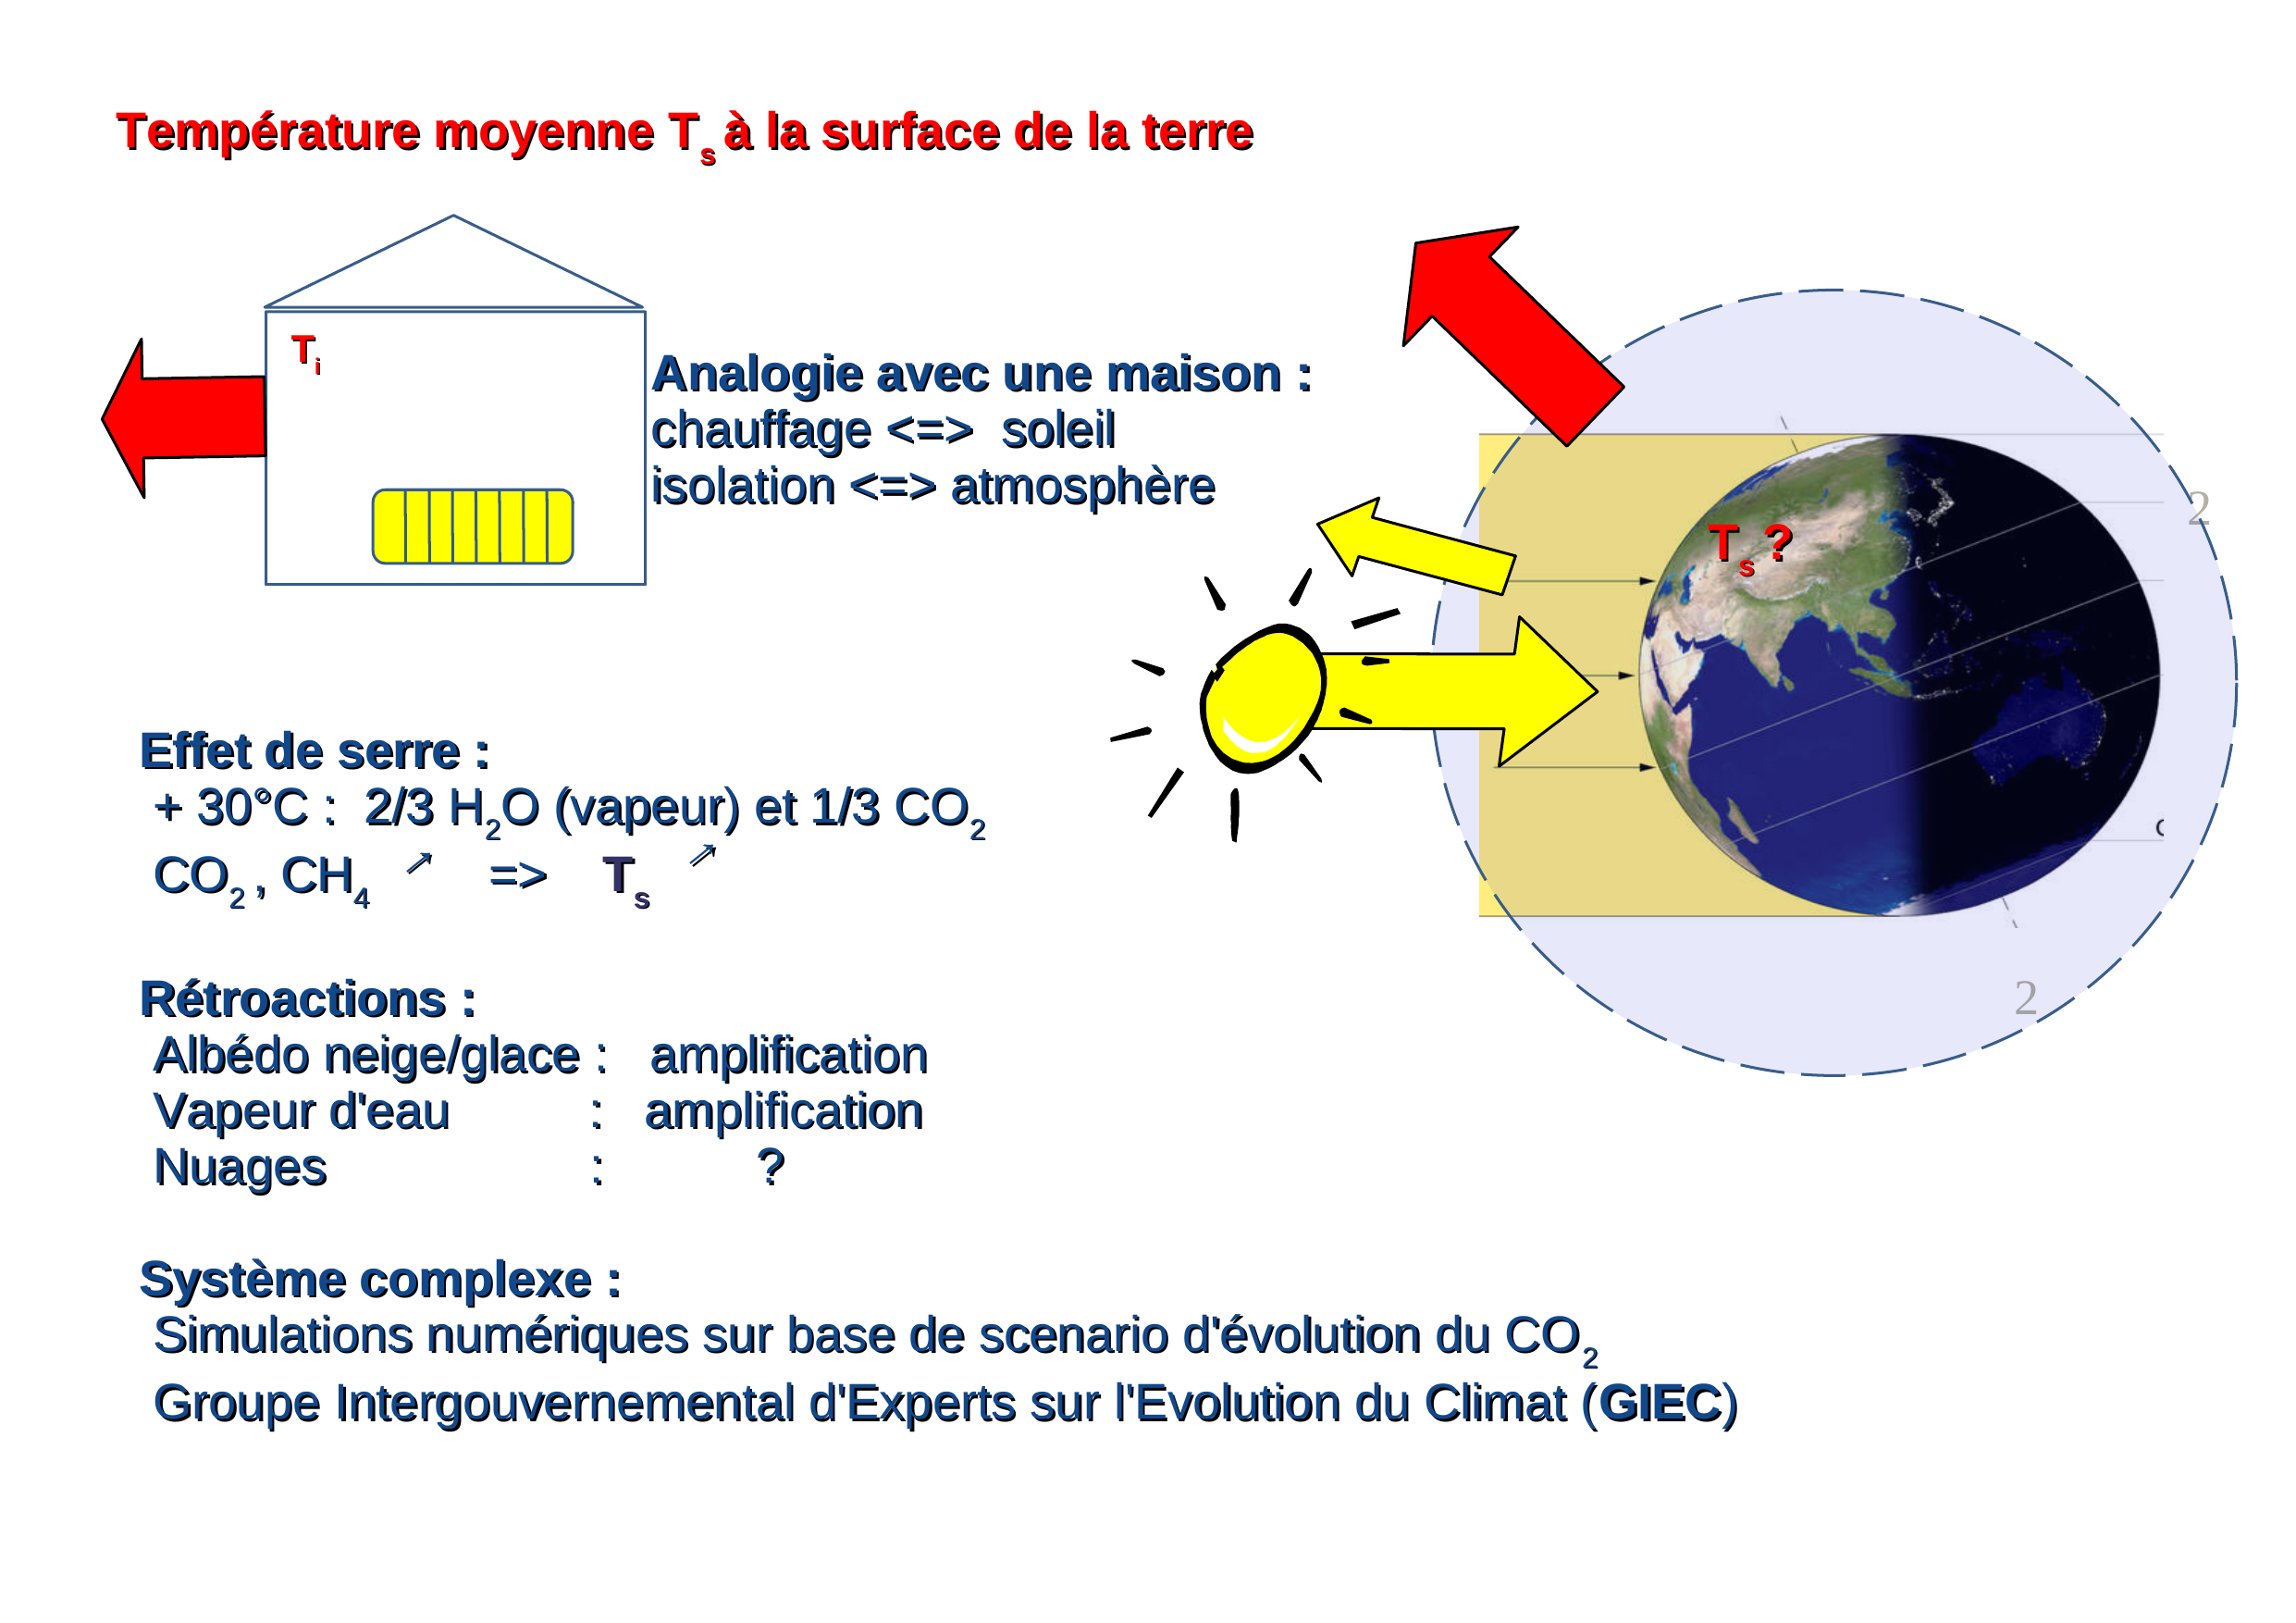

Température moyenne Ts à la surface de la terre
Ti
Analogie avec une maison :
chauffage <=> soleil
isolation <=> atmosphère
 Ts ?
Effet de serre :
 + 30°C : 2/3 H2O (vapeur) et 1/3 CO2
 CO2 , CH4 => Ts
Rétroactions :
 Albédo neige/glace : amplification
 Vapeur d'eau : amplification
 Nuages : ?
Système complexe :
 Simulations numériques sur base de scenario d'évolution du CO2
 Groupe Intergouvernemental d'Experts sur l'Evolution du Climat (GIEC)‏
→
→